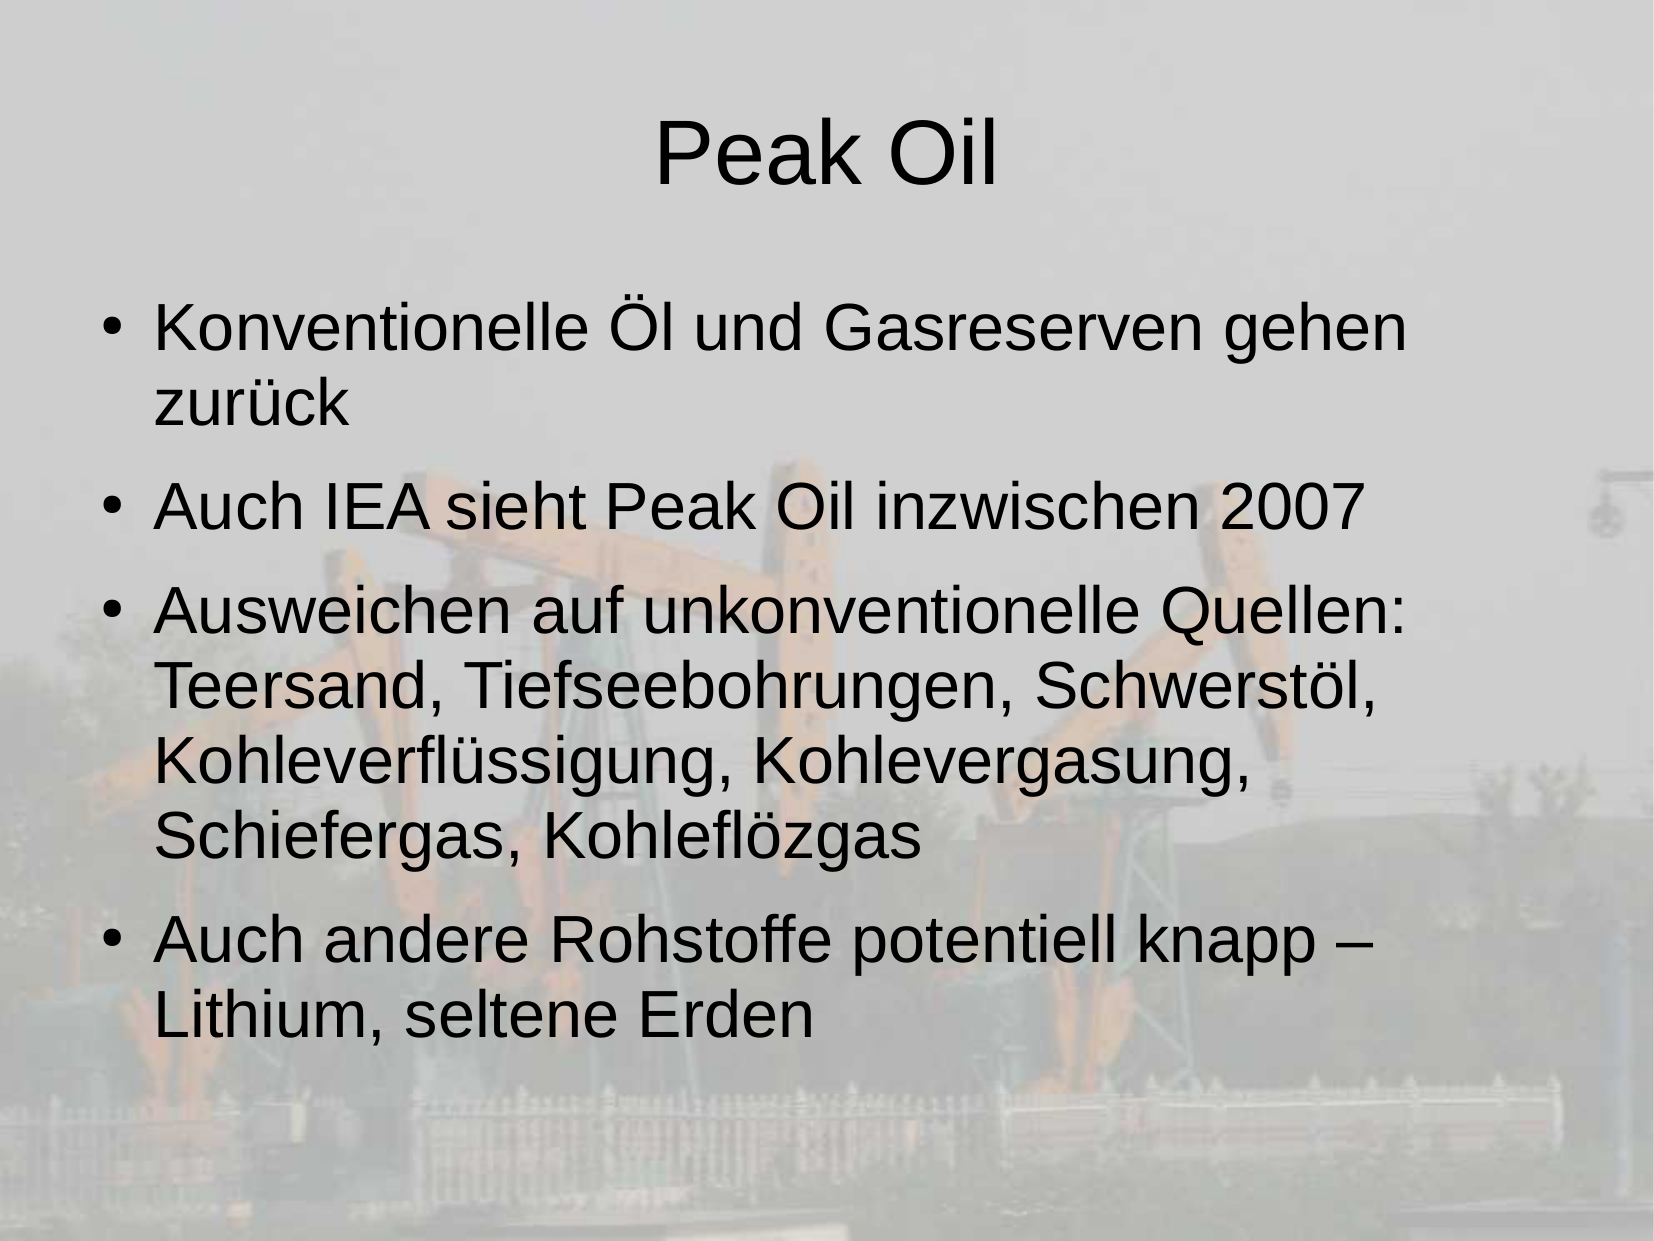

# Peak Oil
Konventionelle Öl und Gasreserven gehen zurück
Auch IEA sieht Peak Oil inzwischen 2007
Ausweichen auf unkonventionelle Quellen: Teersand, Tiefseebohrungen, Schwerstöl, Kohleverflüssigung, Kohlevergasung, Schiefergas, Kohleflözgas
Auch andere Rohstoffe potentiell knapp – Lithium, seltene Erden